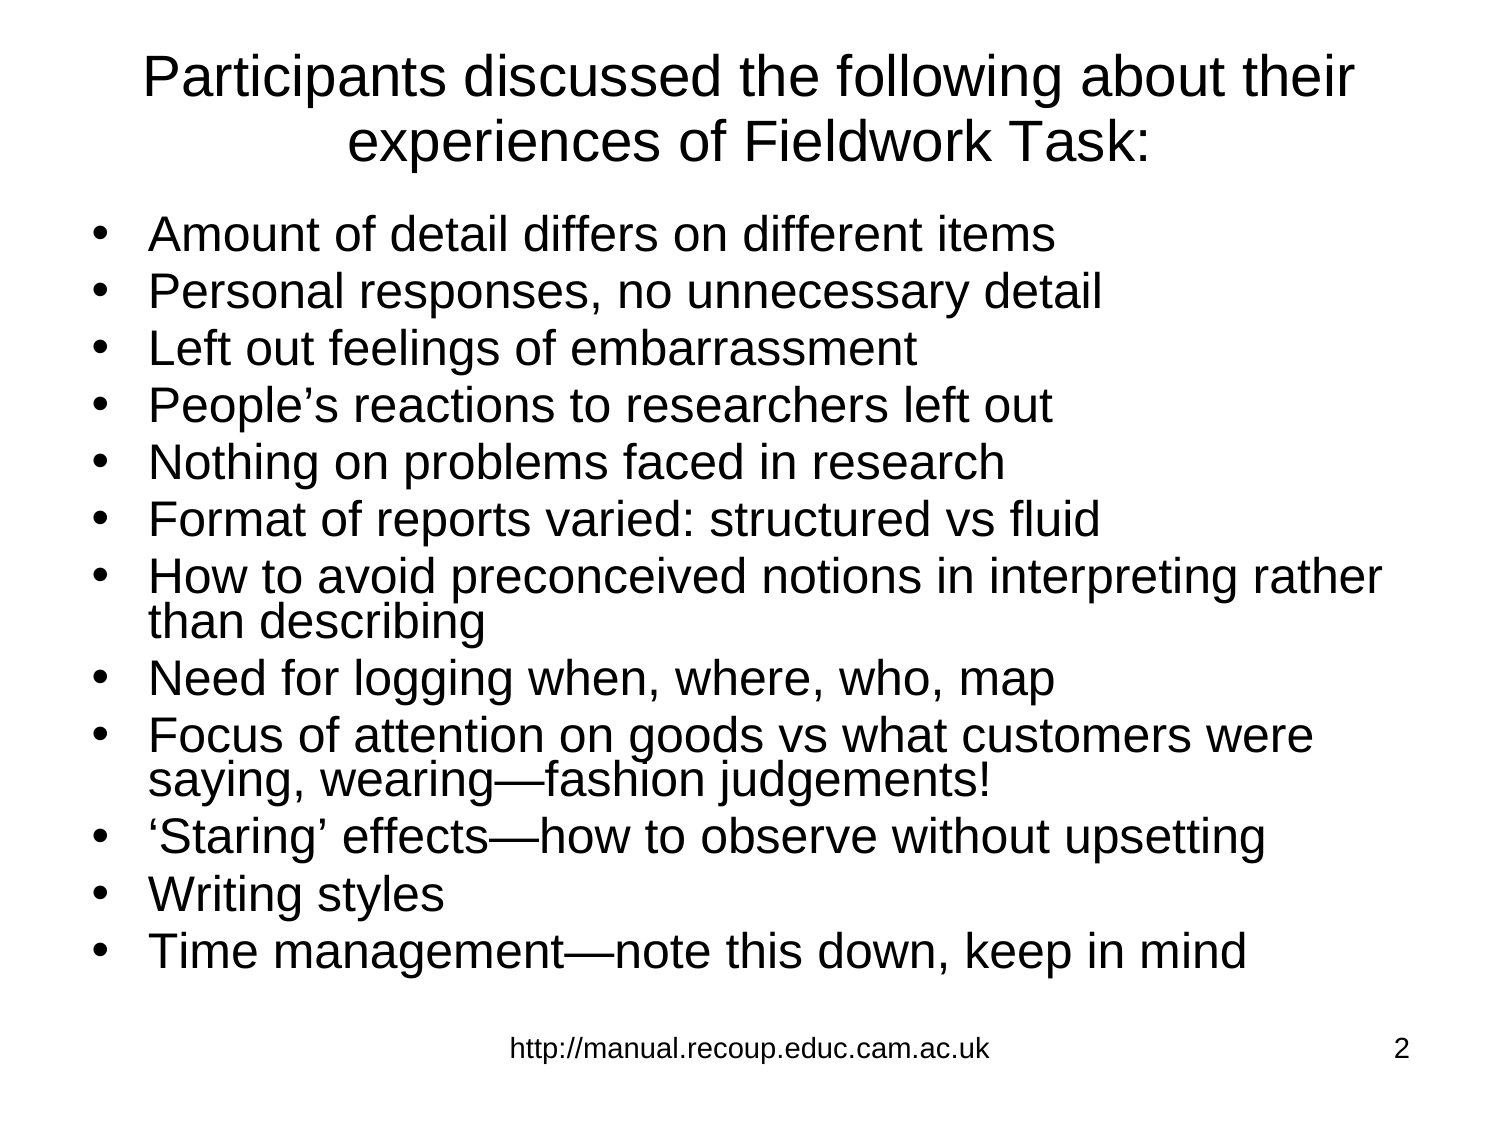

# Participants discussed the following about their experiences of Fieldwork Task:
Amount of detail differs on different items
Personal responses, no unnecessary detail
Left out feelings of embarrassment
People’s reactions to researchers left out
Nothing on problems faced in research
Format of reports varied: structured vs fluid
How to avoid preconceived notions in interpreting rather than describing
Need for logging when, where, who, map
Focus of attention on goods vs what customers were saying, wearing—fashion judgements!
‘Staring’ effects—how to observe without upsetting
Writing styles
Time management—note this down, keep in mind
http://manual.recoup.educ.cam.ac.uk
2